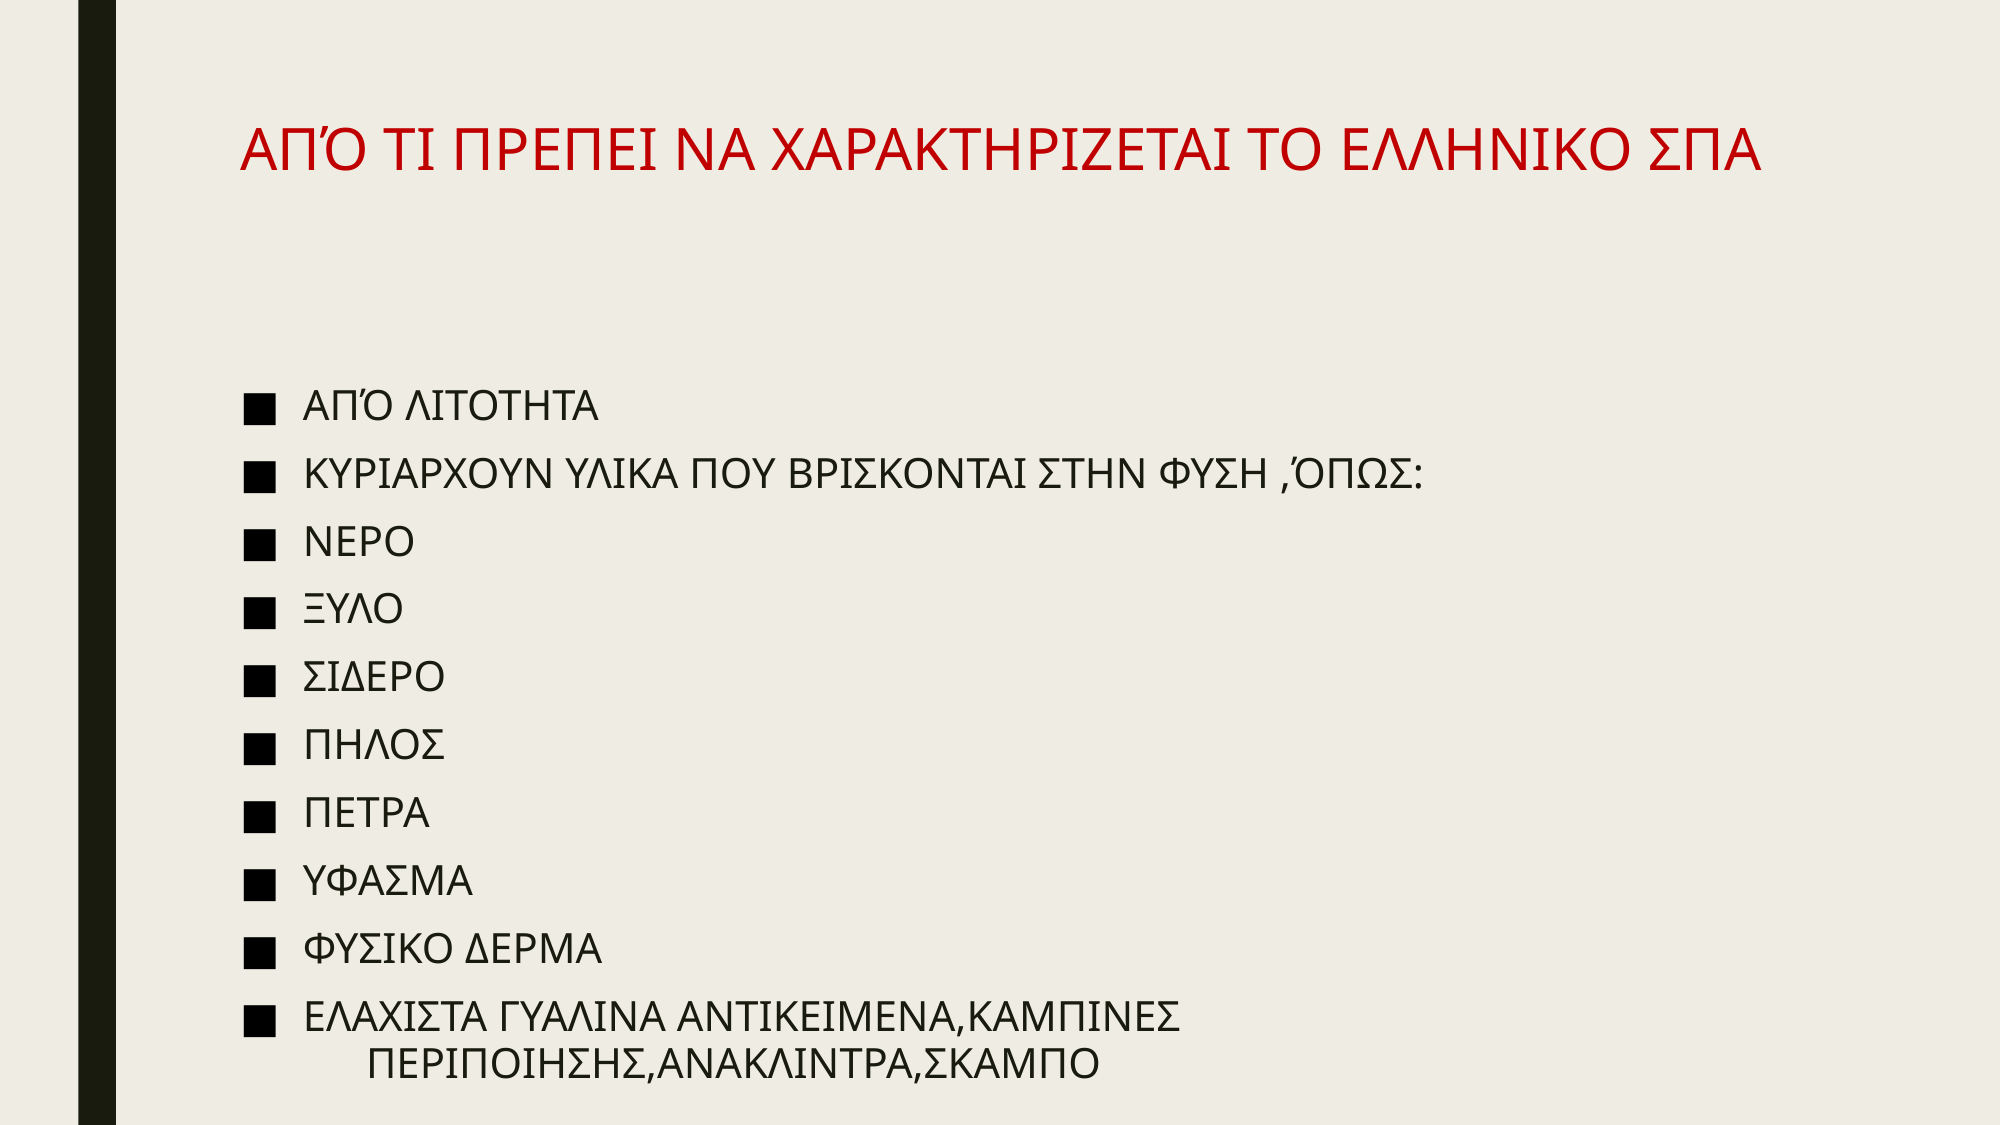

# ΑΠΌ ΤΙ ΠΡΕΠΕΙ ΝΑ ΧΑΡΑΚΤΗΡΙΖΕΤΑΙ ΤΟ ΕΛΛΗΝΙΚΟ ΣΠΑ
ΑΠΌ ΛΙΤΟΤΗΤΑ
ΚΥΡΙΑΡΧΟΥΝ ΥΛΙΚΑ ΠΟΥ ΒΡΙΣΚΟΝΤΑΙ ΣΤΗΝ ΦΥΣΗ ,ΌΠΩΣ:
ΝΕΡΟ
ΞΥΛΟ
ΣΙΔΕΡΟ
ΠΗΛΟΣ
ΠΕΤΡΑ
ΥΦΑΣΜΑ
ΦΥΣΙΚΟ ΔΕΡΜΑ
ΕΛΑΧΙΣΤΑ ΓΥΑΛΙΝΑ ΑΝΤΙΚΕΙΜΕΝΑ,ΚΑΜΠΙΝΕΣ ΠΕΡΙΠΟΙΗΣΗΣ,ΑΝΑΚΛΙΝΤΡΑ,ΣΚΑΜΠΟ